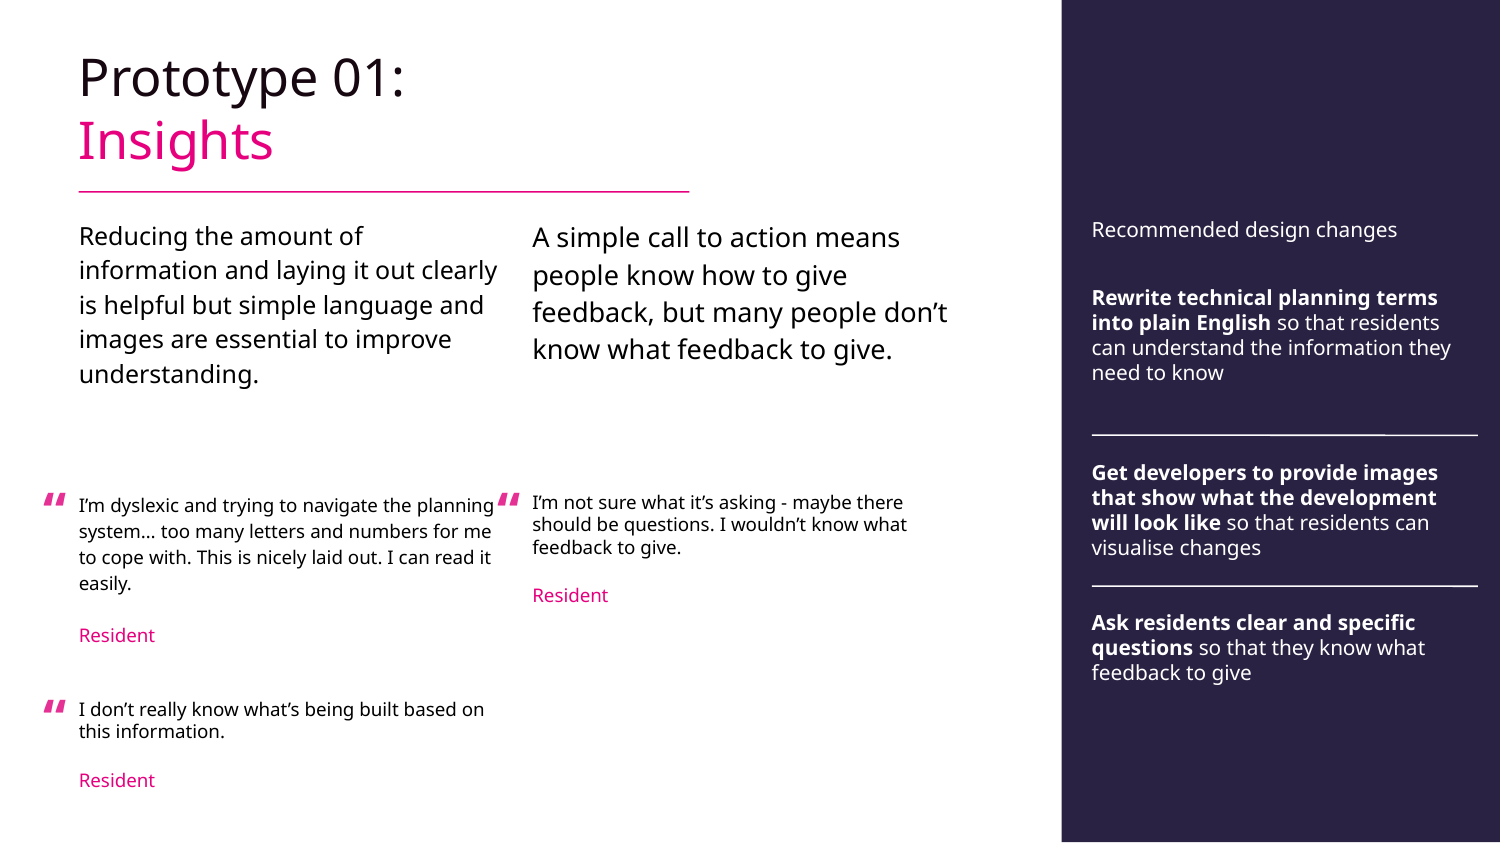

Prototype 01:
Insights
Reducing the amount of information and laying it out clearly is helpful but simple language and images are essential to improve understanding.
A simple call to action means people know how to give feedback, but many people don’t know what feedback to give.
Recommended design changes
Rewrite technical planning terms into plain English so that residents can understand the information they need to know
Get developers to provide images that show what the development will look like so that residents can visualise changes
Ask residents clear and specific questions so that they know what feedback to give
“
I’m dyslexic and trying to navigate the planning system… too many letters and numbers for me to cope with. This is nicely laid out. I can read it easily.
Resident
“
I’m not sure what it’s asking - maybe there should be questions. I wouldn’t know what feedback to give.
Resident
“
I don’t really know what’s being built based on this information.
Resident